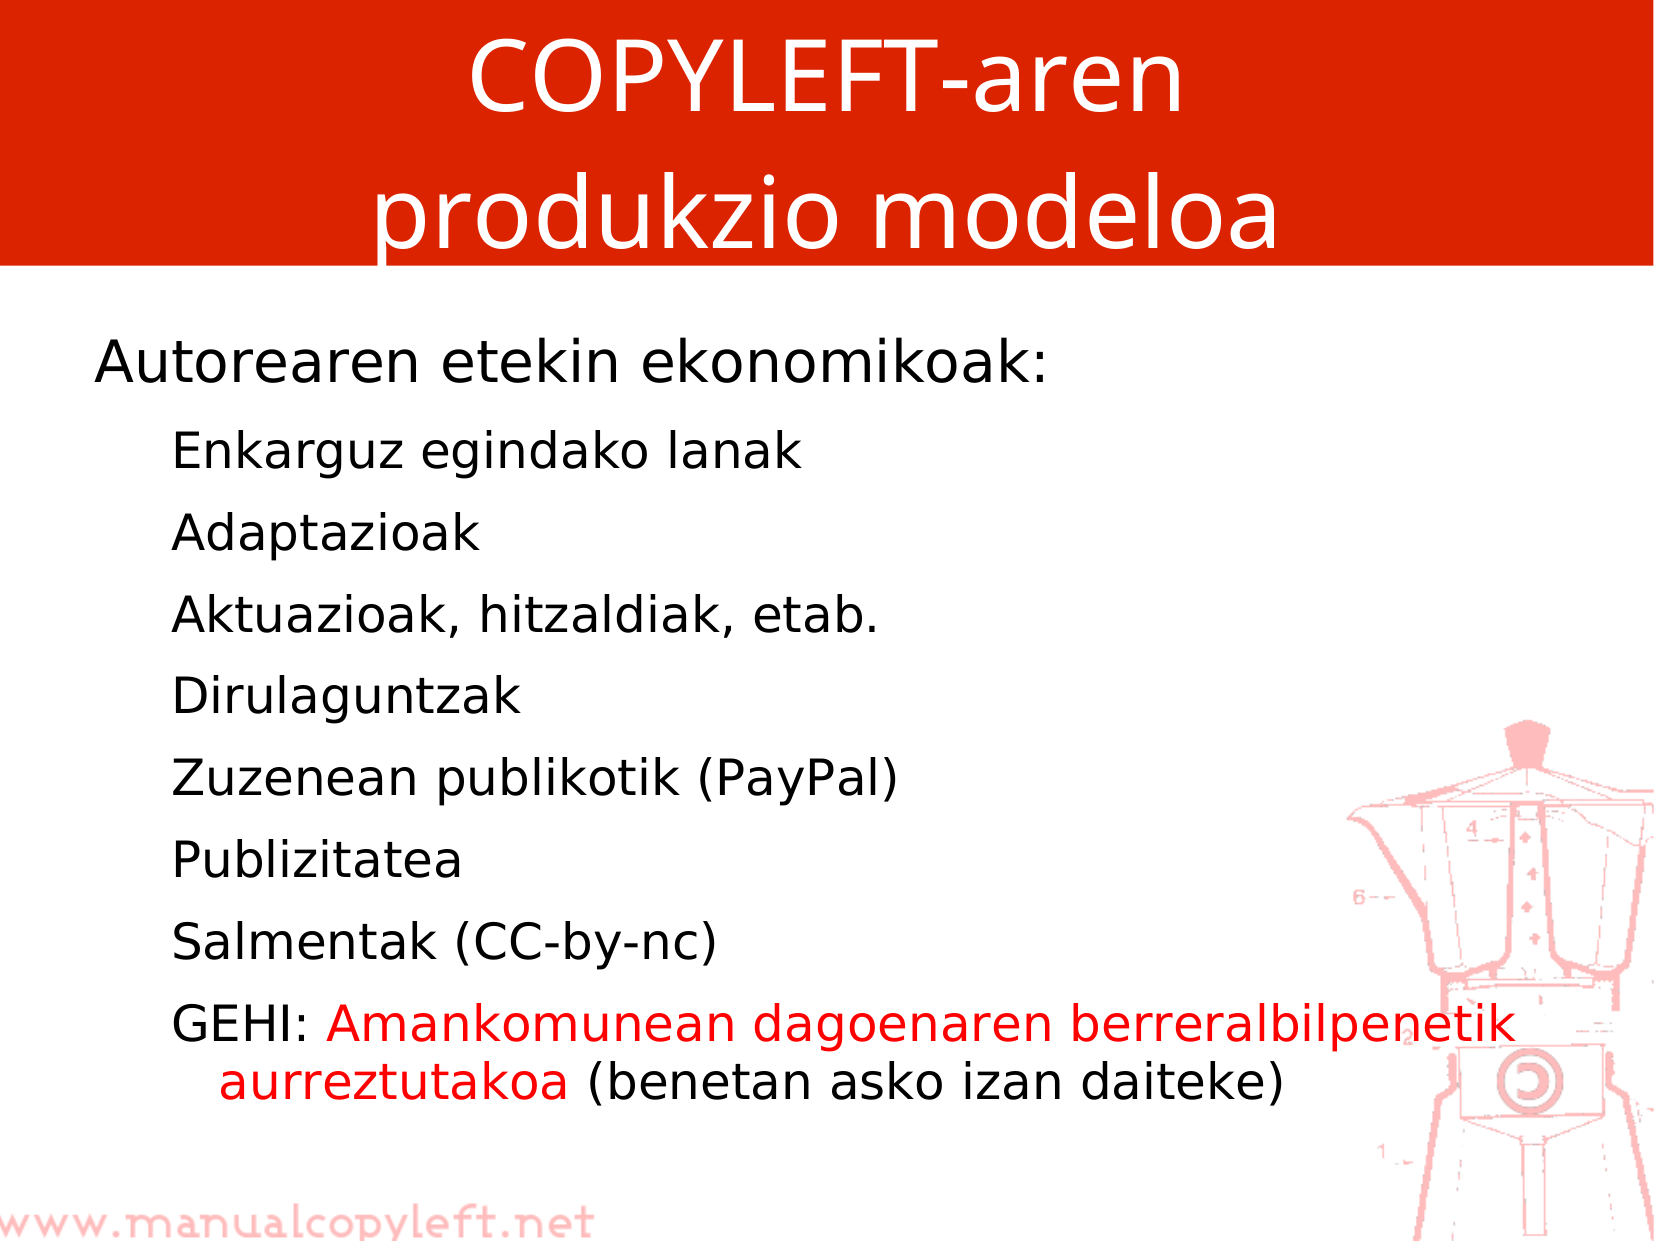

# COPYLEFT-aren produkzio modeloa
Autorearen etekin ekonomikoak:
Enkarguz egindako lanak
Adaptazioak
Aktuazioak, hitzaldiak, etab.
Dirulaguntzak
Zuzenean publikotik (PayPal)
Publizitatea
Salmentak (CC-by-nc)
GEHI: Amankomunean dagoenaren berreralbilpenetik aurreztutakoa (benetan asko izan daiteke)